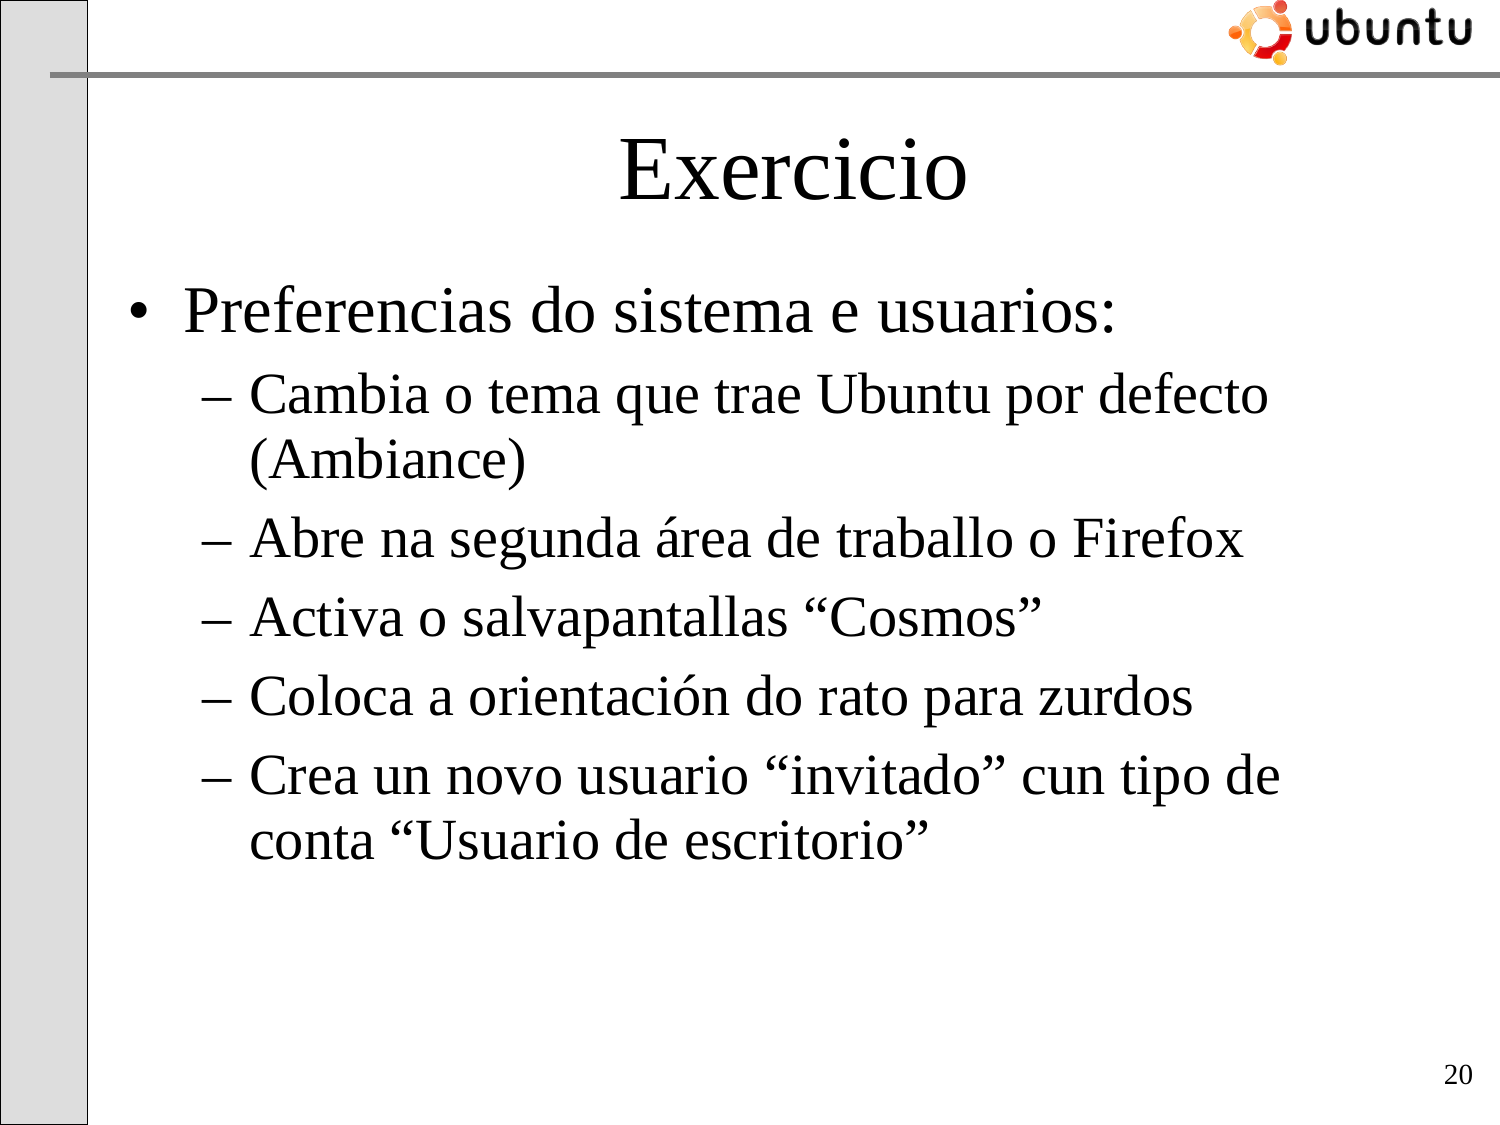

# Exercicio
Preferencias do sistema e usuarios:
Cambia o tema que trae Ubuntu por defecto (Ambiance)
Abre na segunda área de traballo o Firefox
Activa o salvapantallas “Cosmos”
Coloca a orientación do rato para zurdos
Crea un novo usuario “invitado” cun tipo de conta “Usuario de escritorio”
20